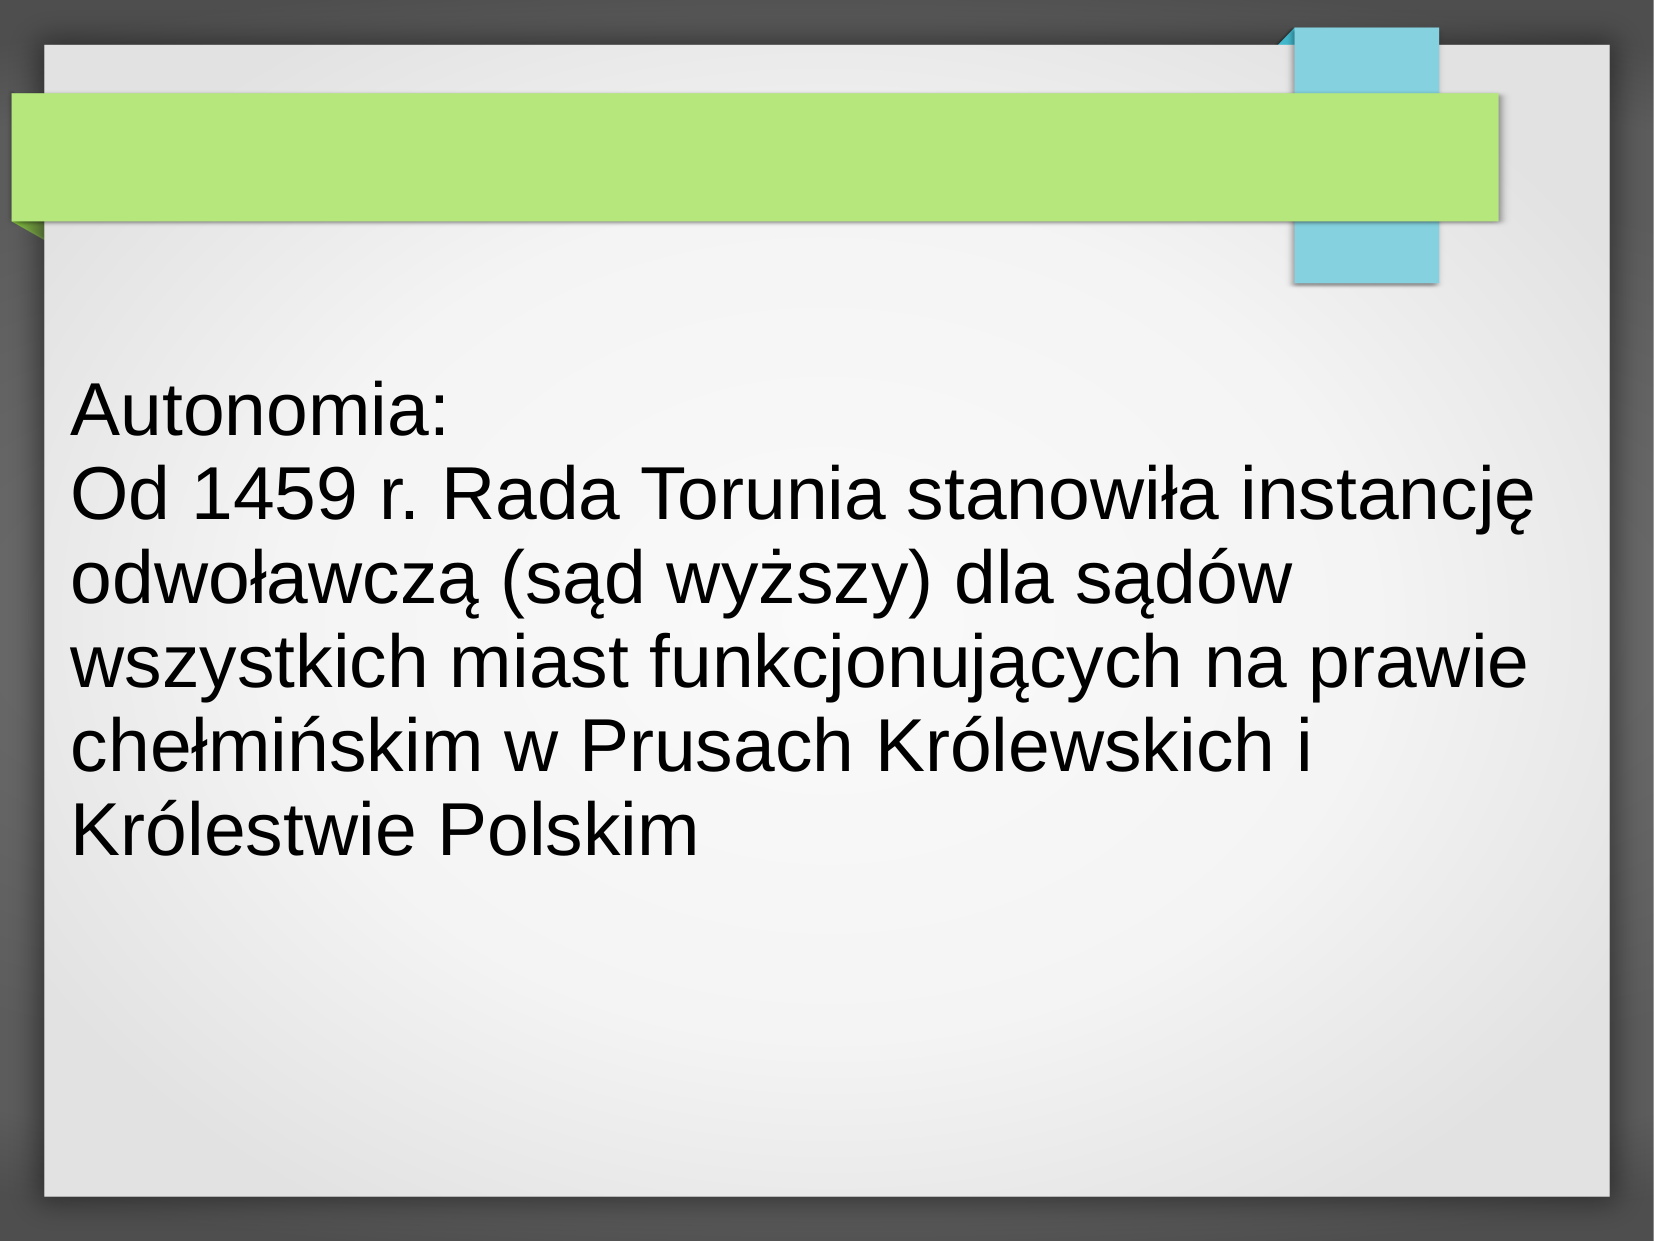

# Autonomia: Od 1459 r. Rada Torunia stanowiła instancję odwoławczą (sąd wyższy) dla sądów wszystkich miast funkcjonujących na prawie chełmińskim w Prusach Królewskich i Królestwie Polskim